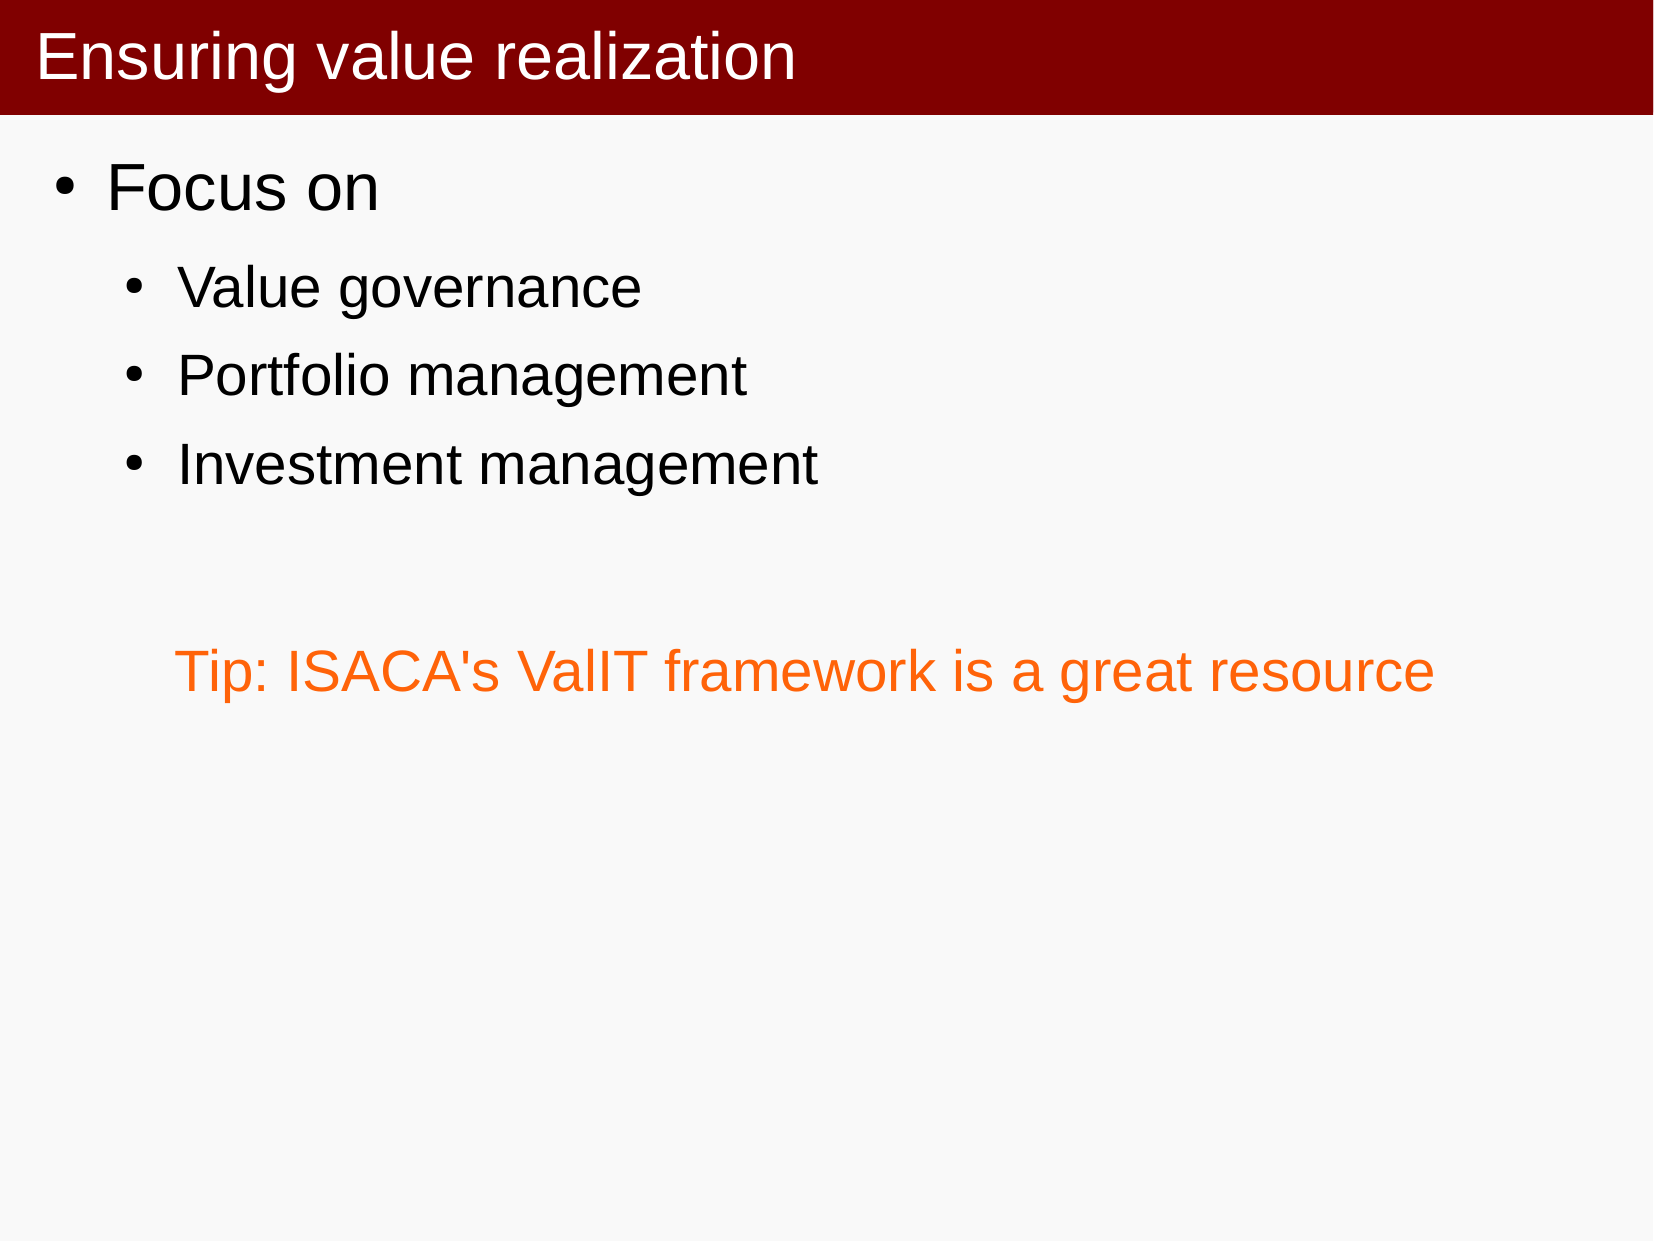

# Ensuring value realization
Focus on
Value governance
Portfolio management
Investment management
Tip: ISACA's ValIT framework is a great resource